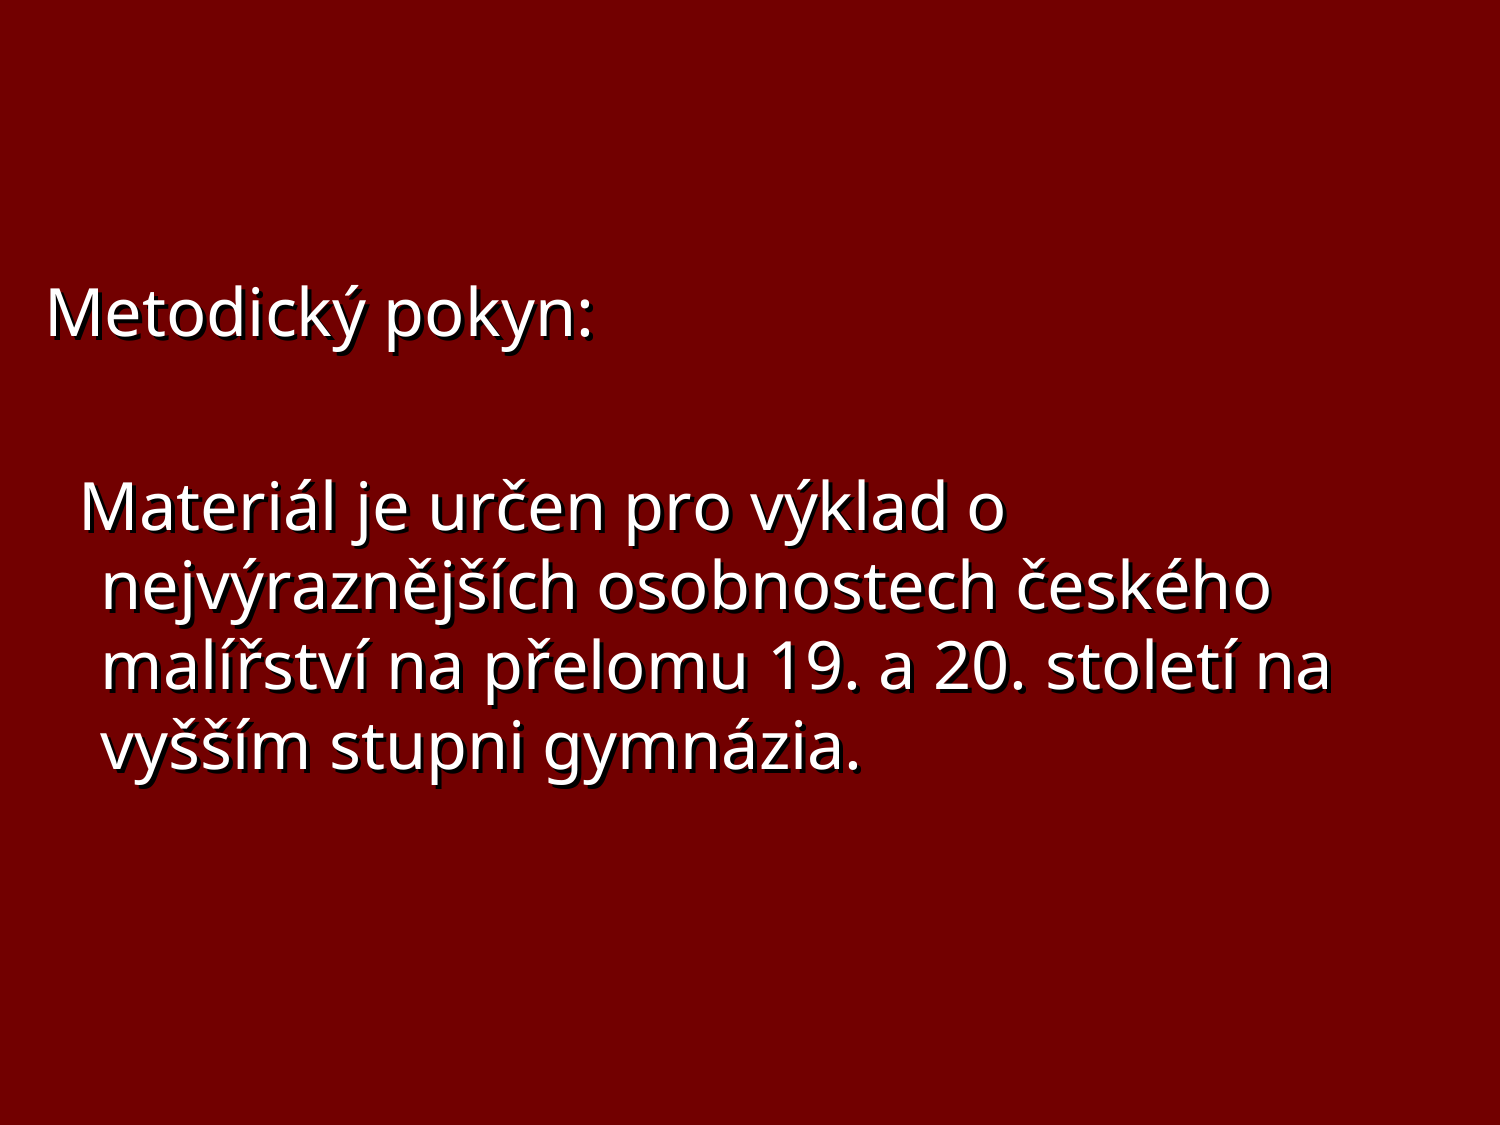

# Metodický pokyn:
 Materiál je určen pro výklad o nejvýraznějších osobnostech českého malířství na přelomu 19. a 20. století na vyšším stupni gymnázia.